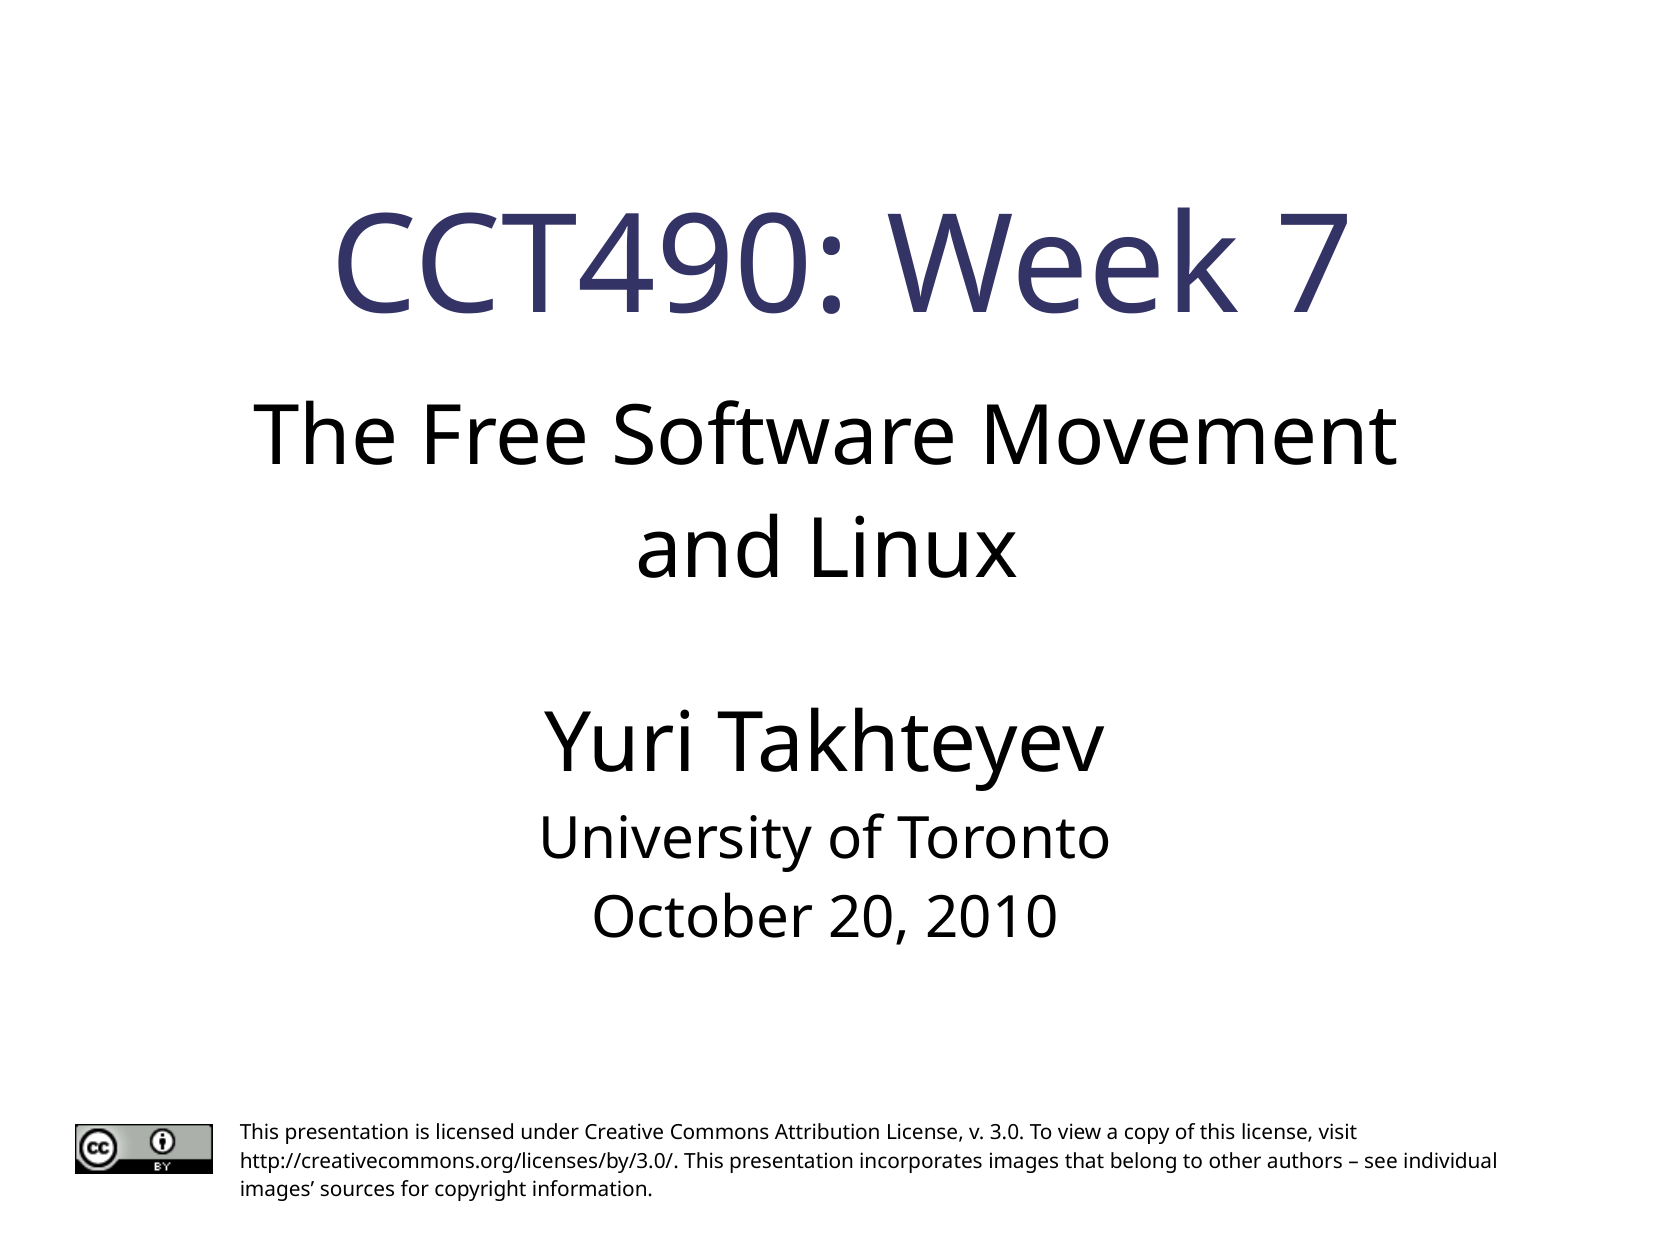

# CCT490: Week 7
The Free Software Movement
and Linux
Yuri Takhteyev
University of Toronto
October 20, 2010
This presentation is licensed under Creative Commons Attribution License, v. 3.0. To view a copy of this license, visit http://creativecommons.org/licenses/by/3.0/. This presentation incorporates images that belong to other authors – see individual images’ sources for copyright information.